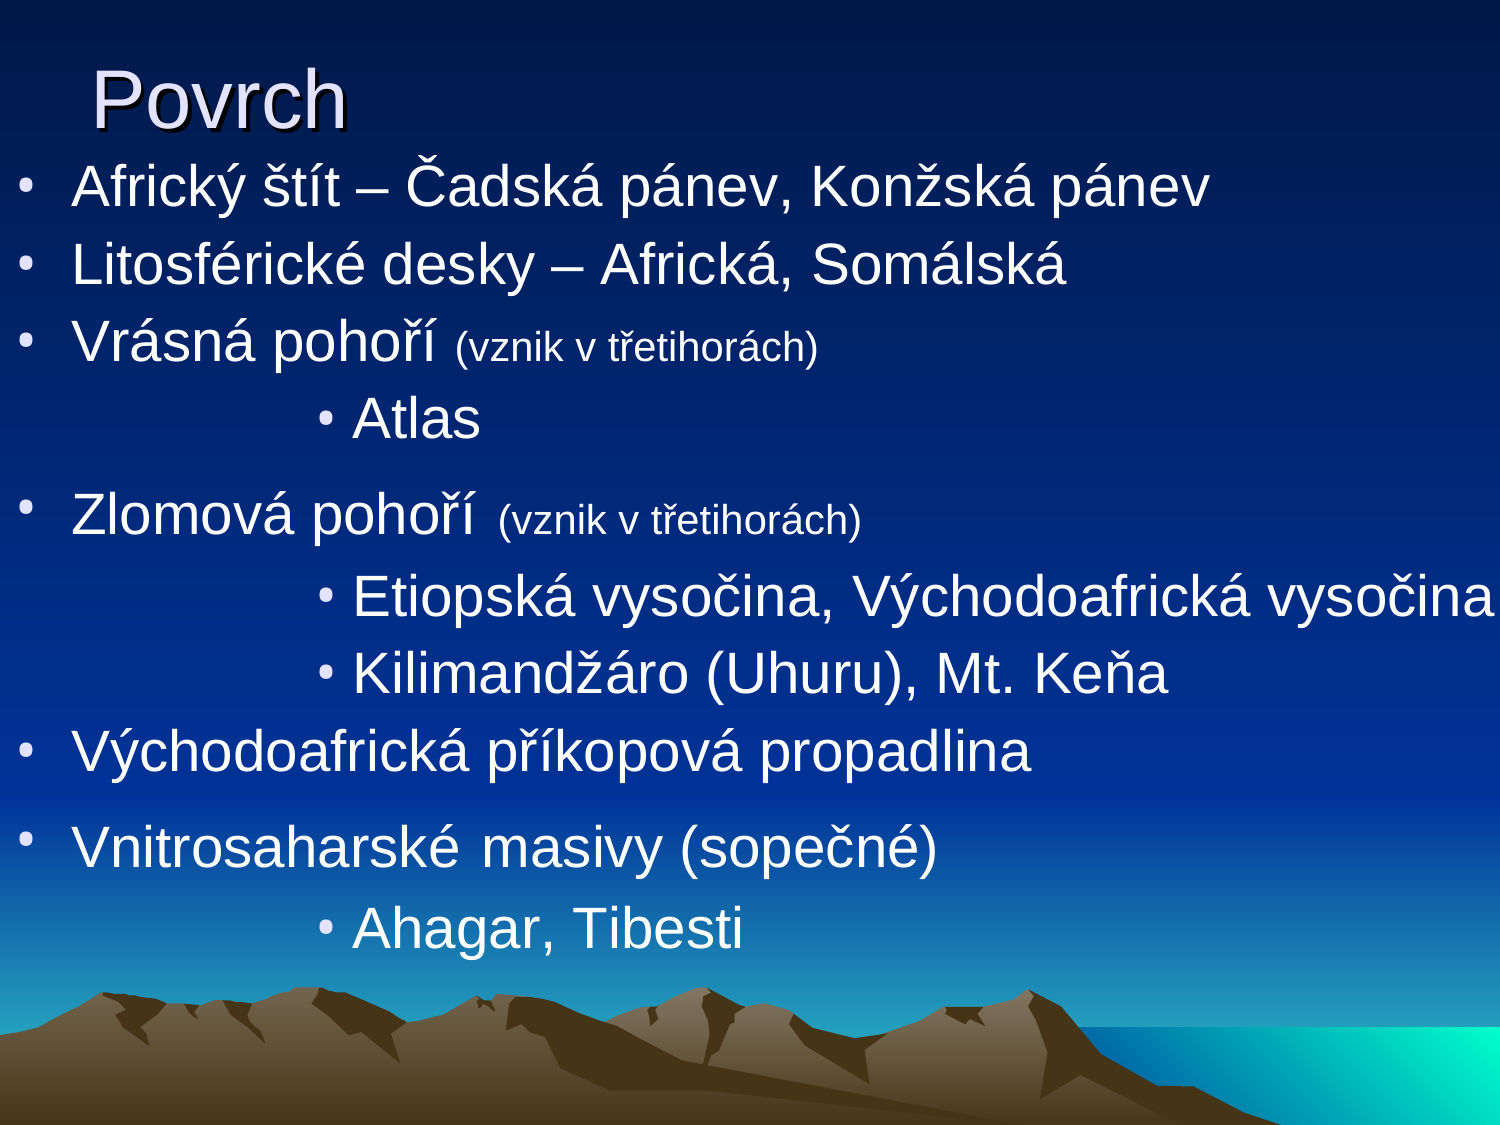

# Povrch
Africký štít – Čadská pánev, Konžská pánev
Litosférické desky – Africká, Somálská
Vrásná pohoří (vznik v třetihorách)
Atlas
Zlomová pohoří (vznik v třetihorách)
Etiopská vysočina, Východoafrická vysočina
Kilimandžáro (Uhuru), Mt. Keňa
Východoafrická příkopová propadlina
Vnitrosaharské masivy (sopečné)
Ahagar, Tibesti